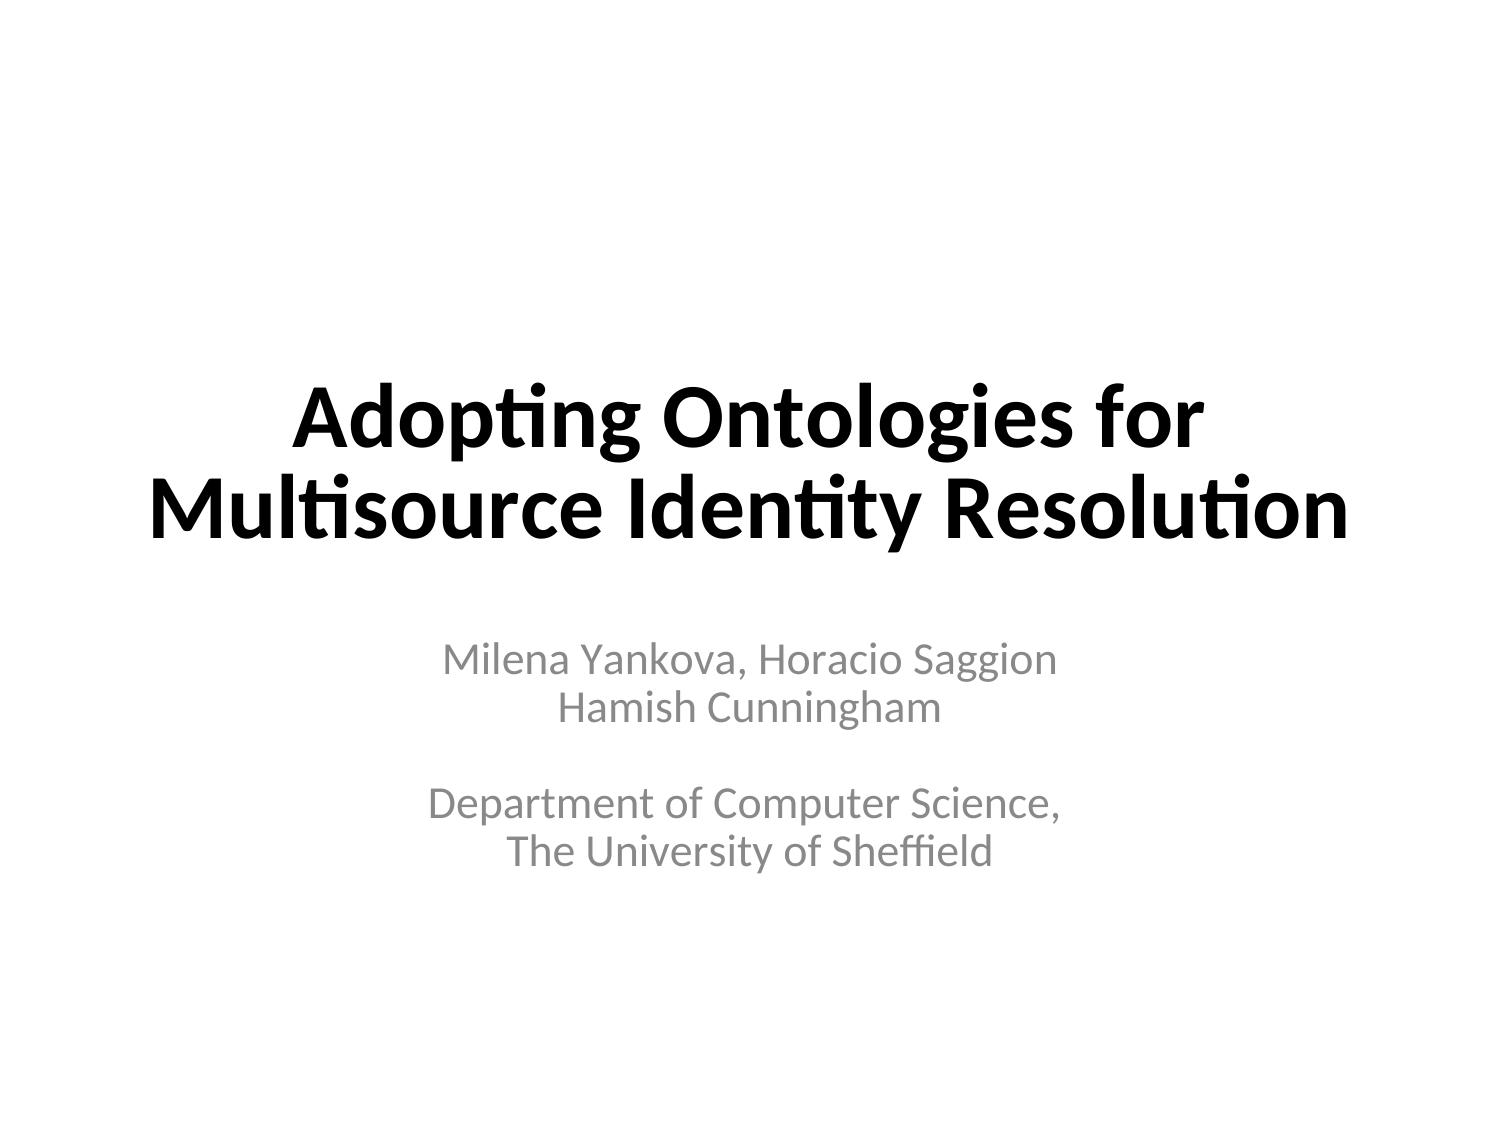

# Adopting Ontologies for Multisource Identity Resolution
Milena Yankova, Horacio Saggion
Hamish Cunningham
Department of Computer Science,
The University of Sheffield